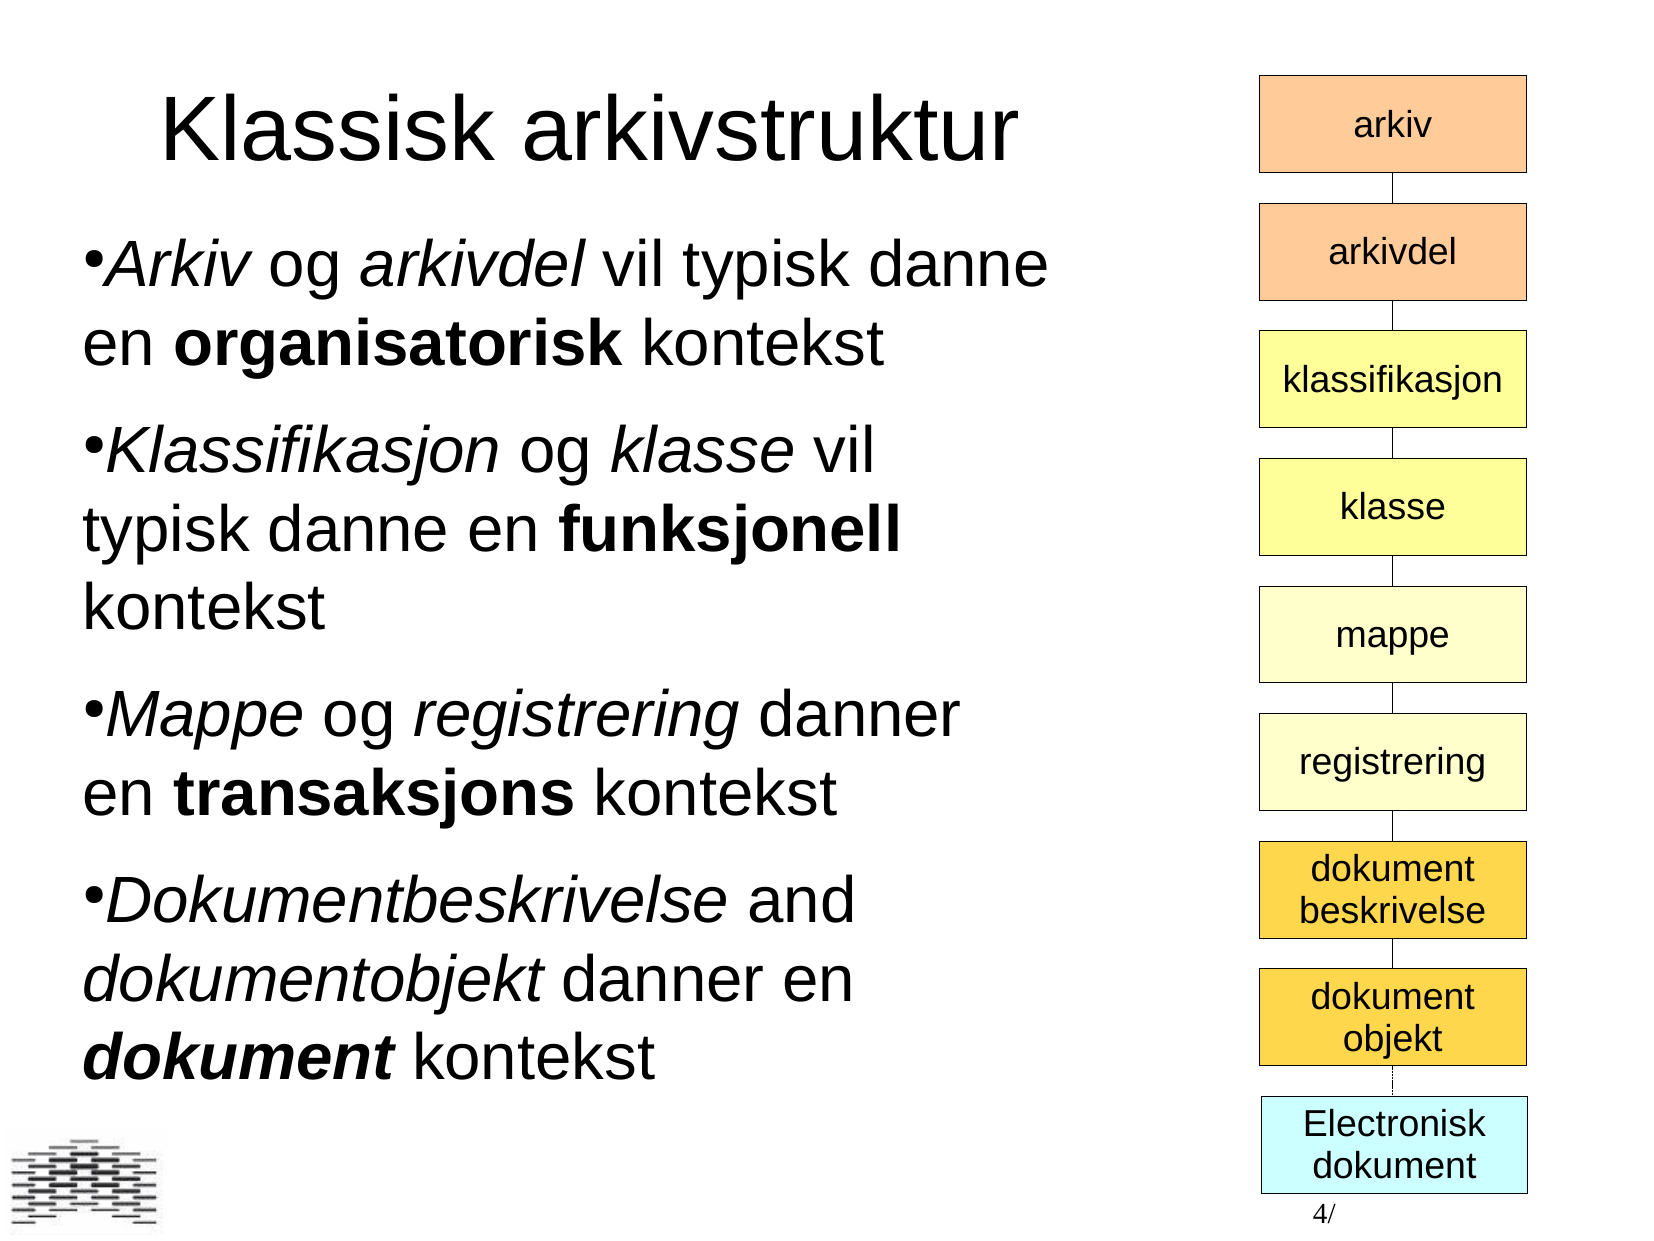

# Klassisk arkivstruktur
arkiv
arkivdel
Arkiv og arkivdel vil typisk danne en organisatorisk kontekst
Klassifikasjon og klasse vil typisk danne en funksjonell kontekst
Mappe og registrering danner en transaksjons kontekst
Dokumentbeskrivelse and dokumentobjekt danner en dokument kontekst
klassifikasjon
klasse
mappe
registrering
dokument
beskrivelse
dokument
objekt
Electronisk
dokument